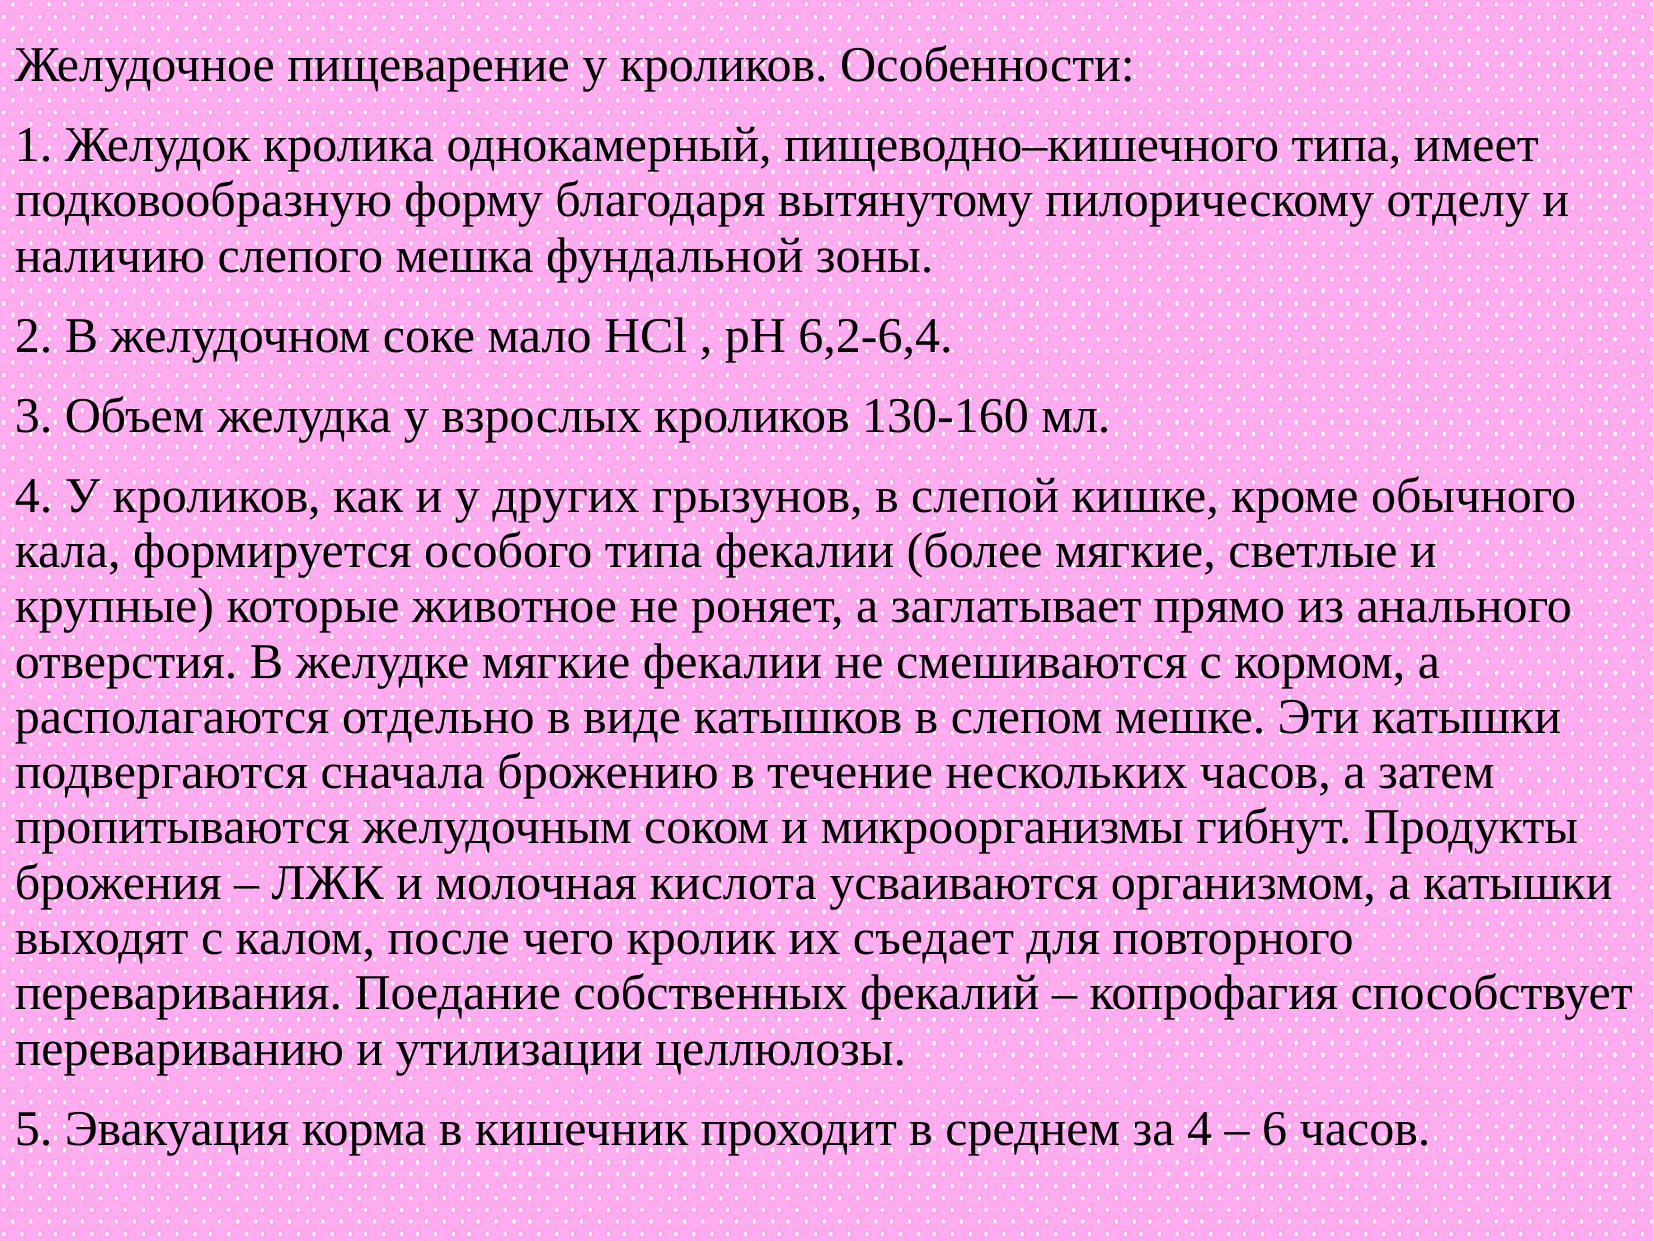

Желудочное пищеварение у кроликов. Особенности:
1. Желудок кролика однокамерный, пищеводно–кишечного типа, имеет подковообразную форму благодаря вытянутому пилорическому отделу и наличию слепого мешка фундальной зоны.
2. В желудочном соке мало НСl , рН 6,2-6,4.
3. Объем желудка у взрослых кроликов 130-160 мл.
4. У кроликов, как и у других грызунов, в слепой кишке, кроме обычного кала, формируется особого типа фекалии (более мягкие, светлые и крупные) которые животное не роняет, а заглатывает прямо из анального отверстия. В желудке мягкие фекалии не смешиваются с кормом, а располагаются отдельно в виде катышков в слепом мешке. Эти катышки подвергаются сначала брожению в течение нескольких часов, а затем пропитываются желудочным соком и микроорганизмы гибнут. Продукты брожения – ЛЖК и молочная кислота усваиваются организмом, а катышки выходят с калом, после чего кролик их съедает для повторного переваривания. Поедание собственных фекалий – копрофагия способствует перевариванию и утилизации целлюлозы.
5. Эвакуация корма в кишечник проходит в среднем за 4 – 6 часов.